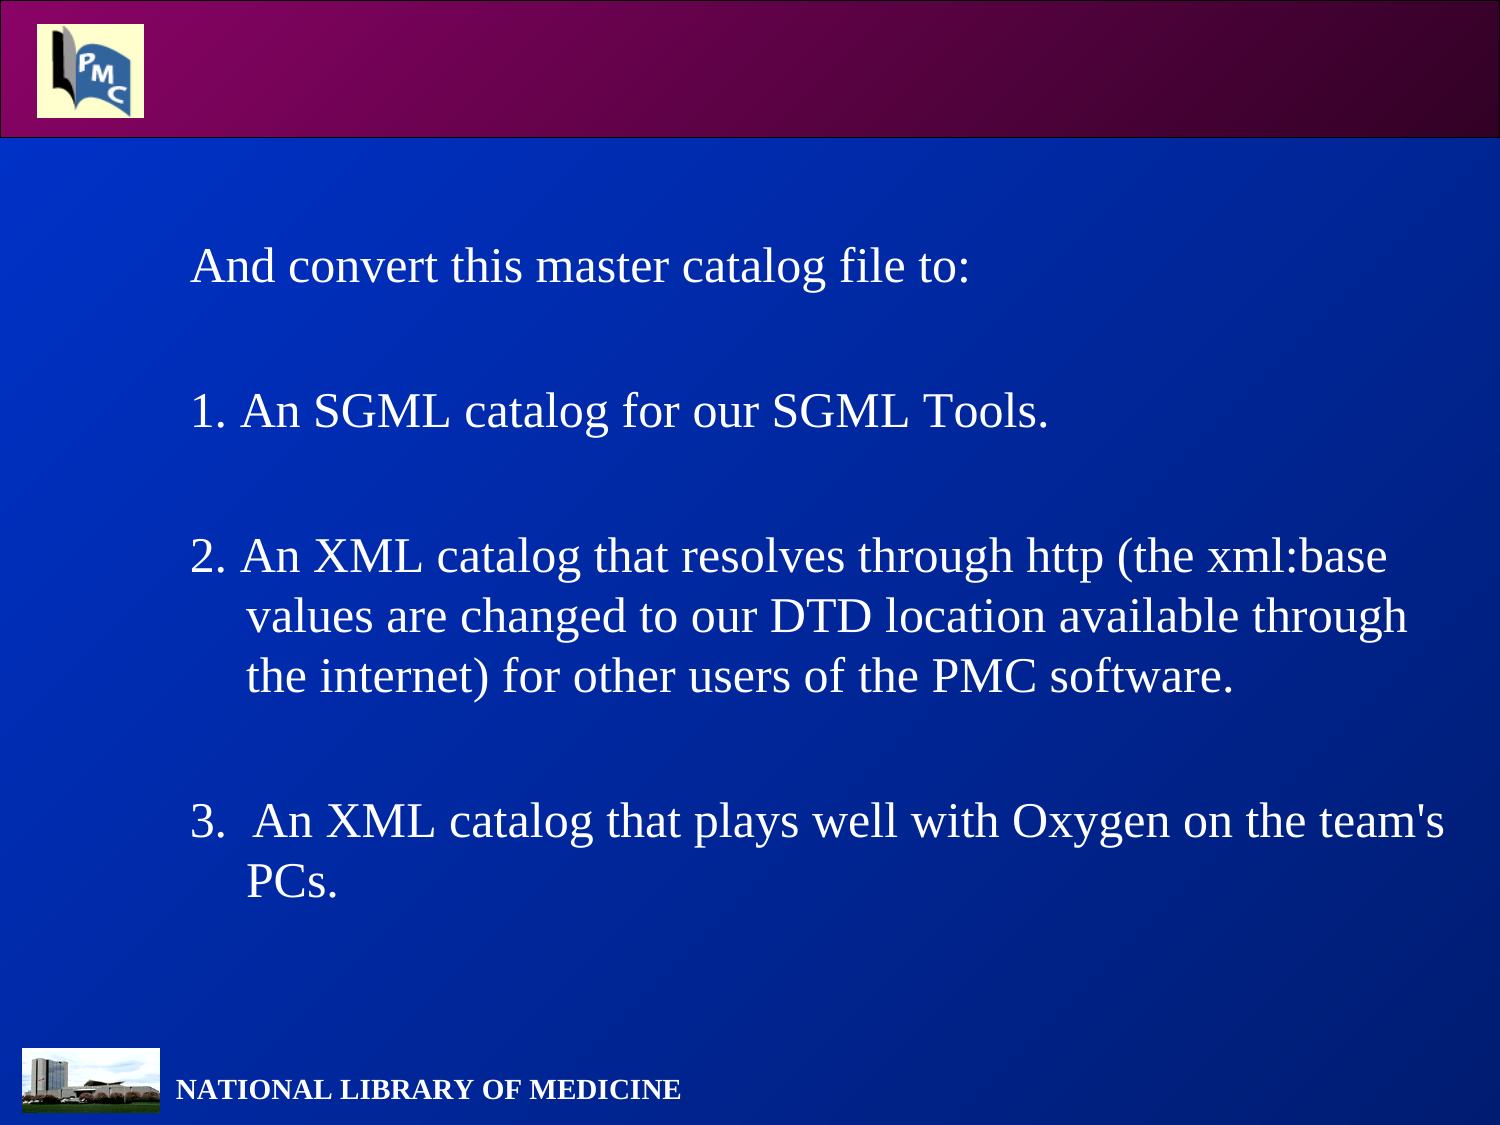

#
And convert this master catalog file to:
1. An SGML catalog for our SGML Tools.
2. An XML catalog that resolves through http (the xml:base values are changed to our DTD location available through the internet) for other users of the PMC software.
3. An XML catalog that plays well with Oxygen on the team's PCs.